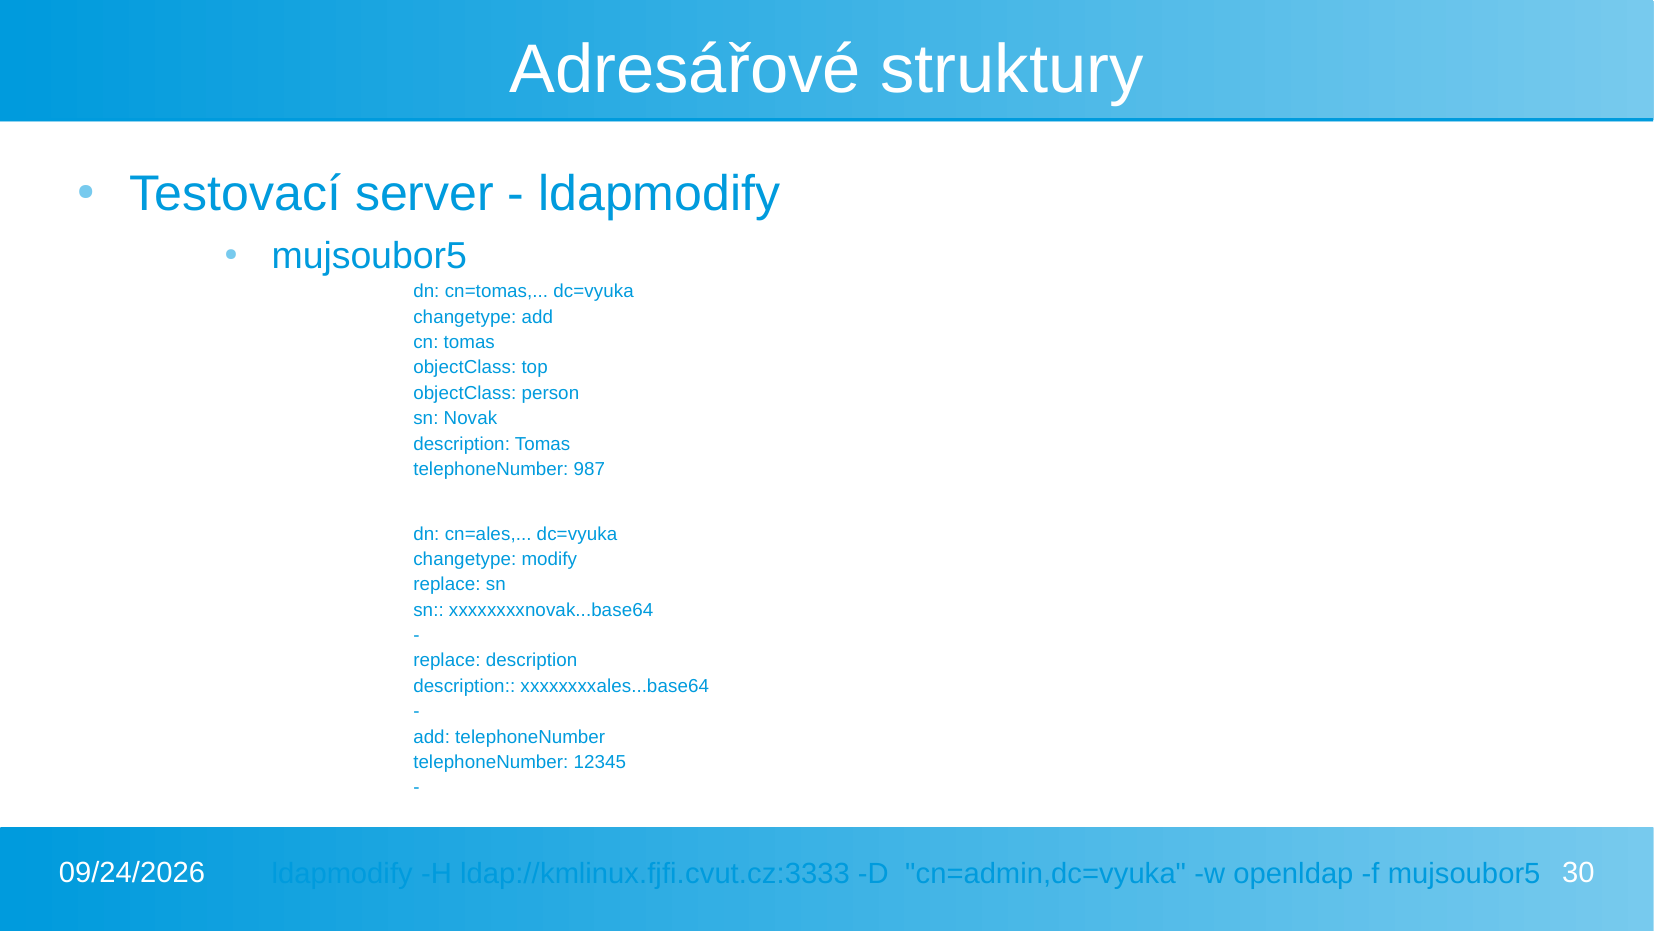

# Adresářové struktury
Testovací server - ldapmodify
mujsoubor5
dn: cn=tomas,... dc=vyuka
changetype: add
cn: tomas
objectClass: top
objectClass: person
sn: Novak
description: Tomas
telephoneNumber: 987
dn: cn=ales,... dc=vyuka
changetype: modify
replace: sn
sn:: xxxxxxxxnovak...base64
-
replace: description
description:: xxxxxxxxales...base64
-
add: telephoneNumber
telephoneNumber: 12345
-
ldapmodify -H ldap://kmlinux.fjfi.cvut.cz:3333 -D "cn=admin,dc=vyuka" -w openldap -f mujsoubor5
30